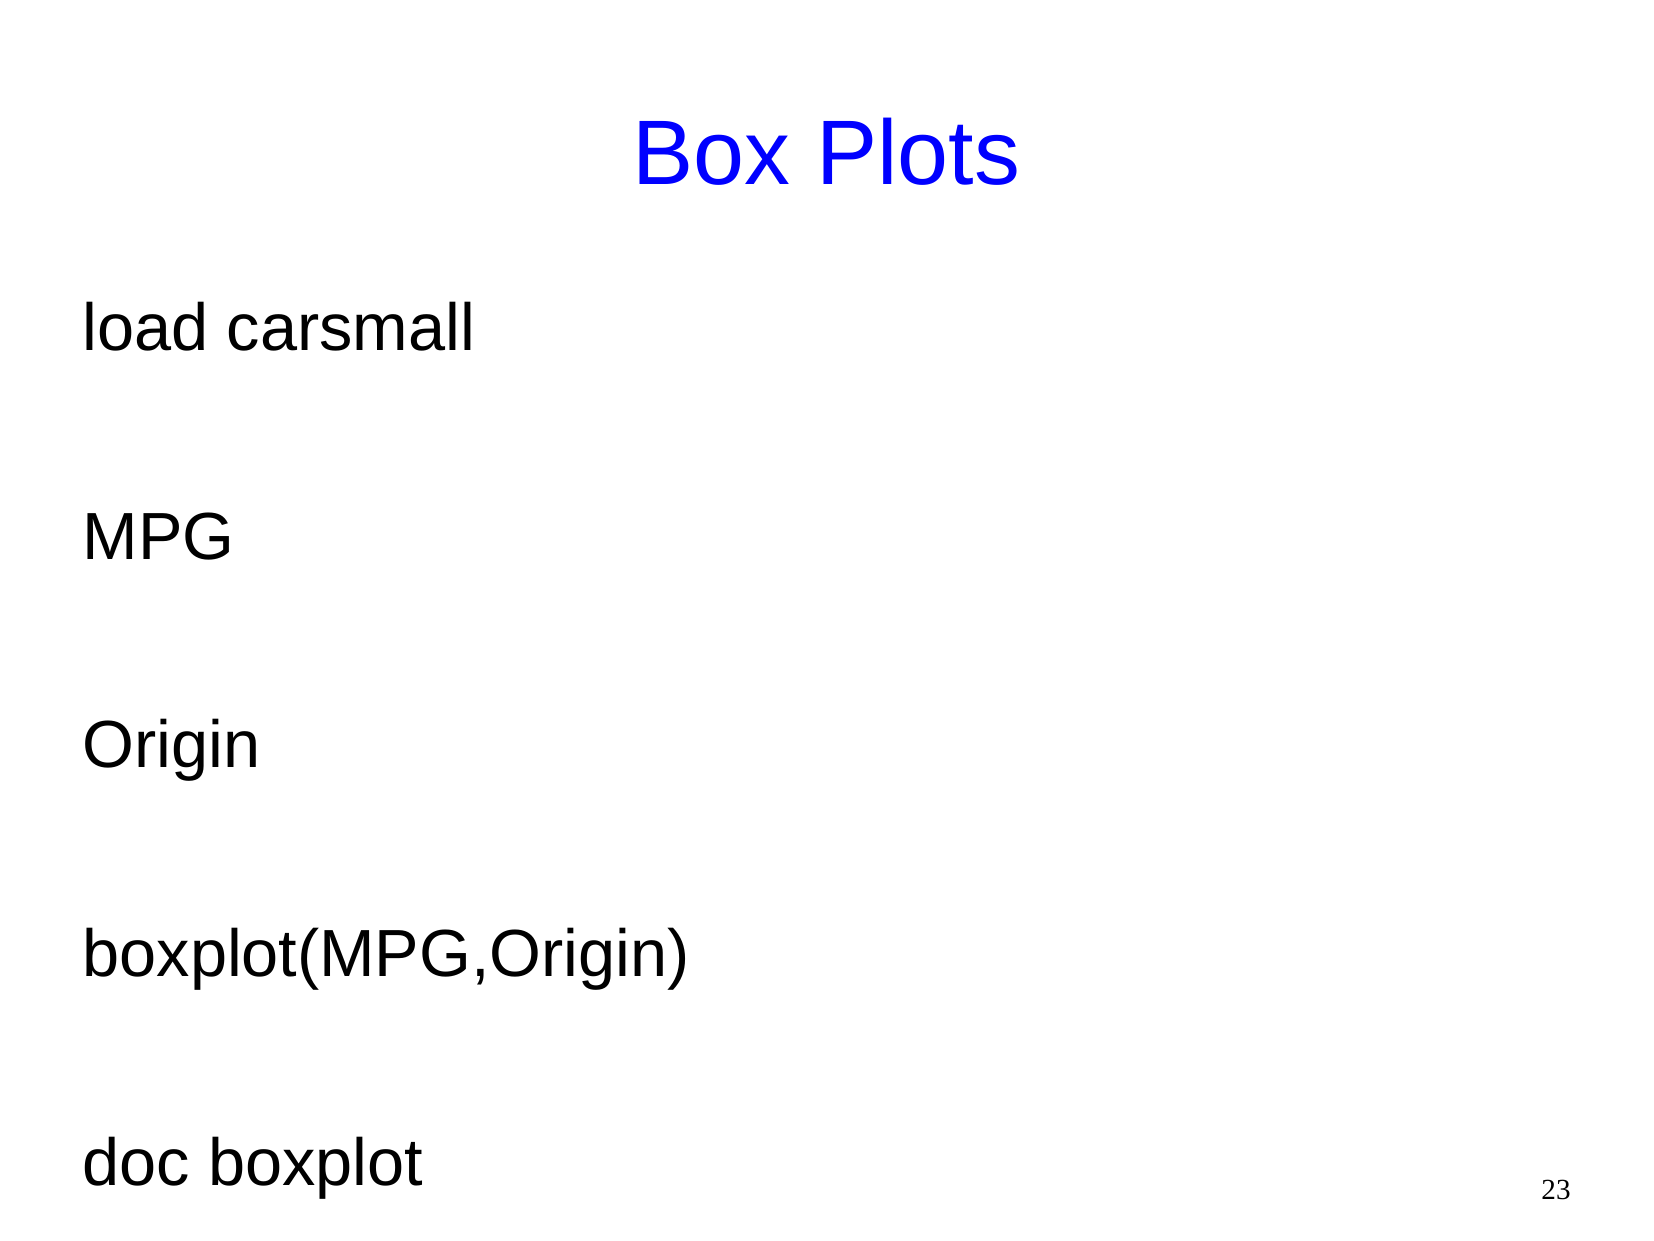

# Box Plots
load carsmall
MPG
Origin
boxplot(MPG,Origin)
doc boxplot
23